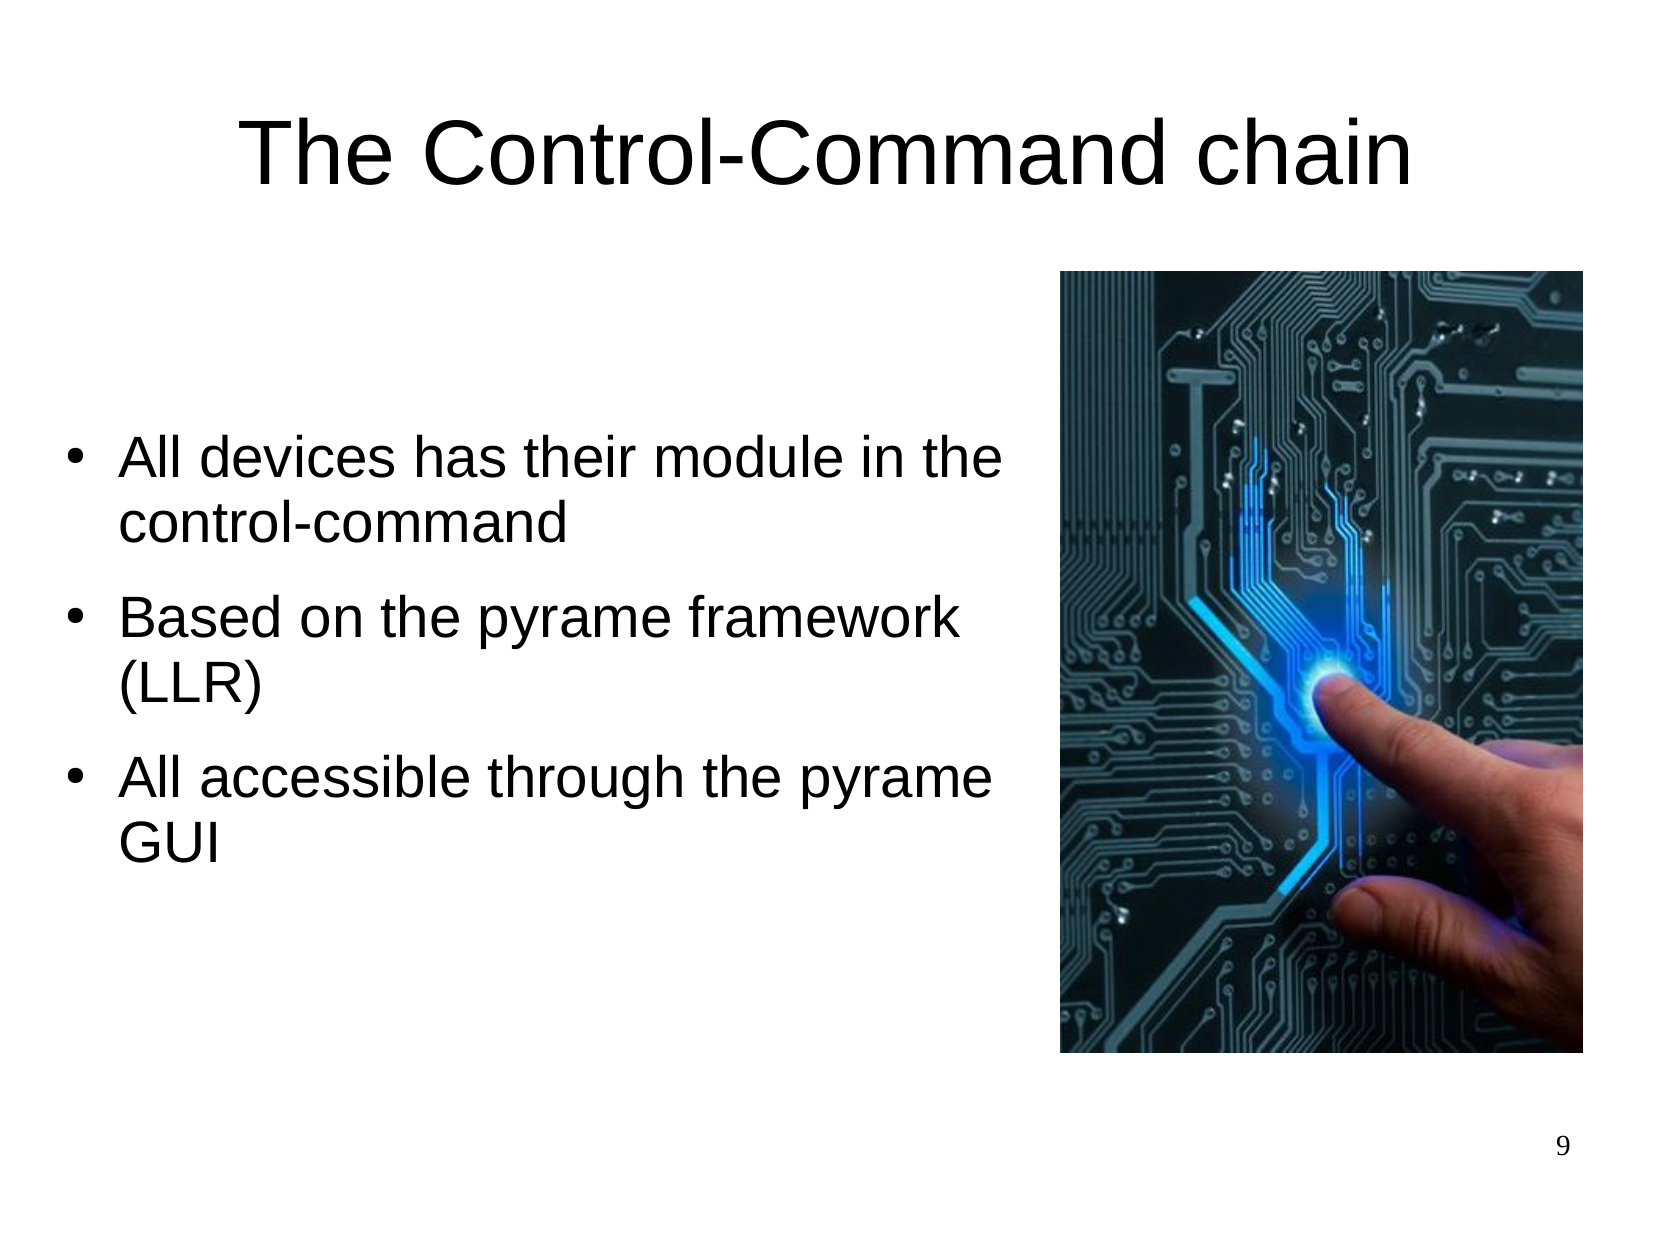

The Control-Command chain
#
All devices has their module in the control-command
Based on the pyrame framework (LLR)
All accessible through the pyrame GUI
9